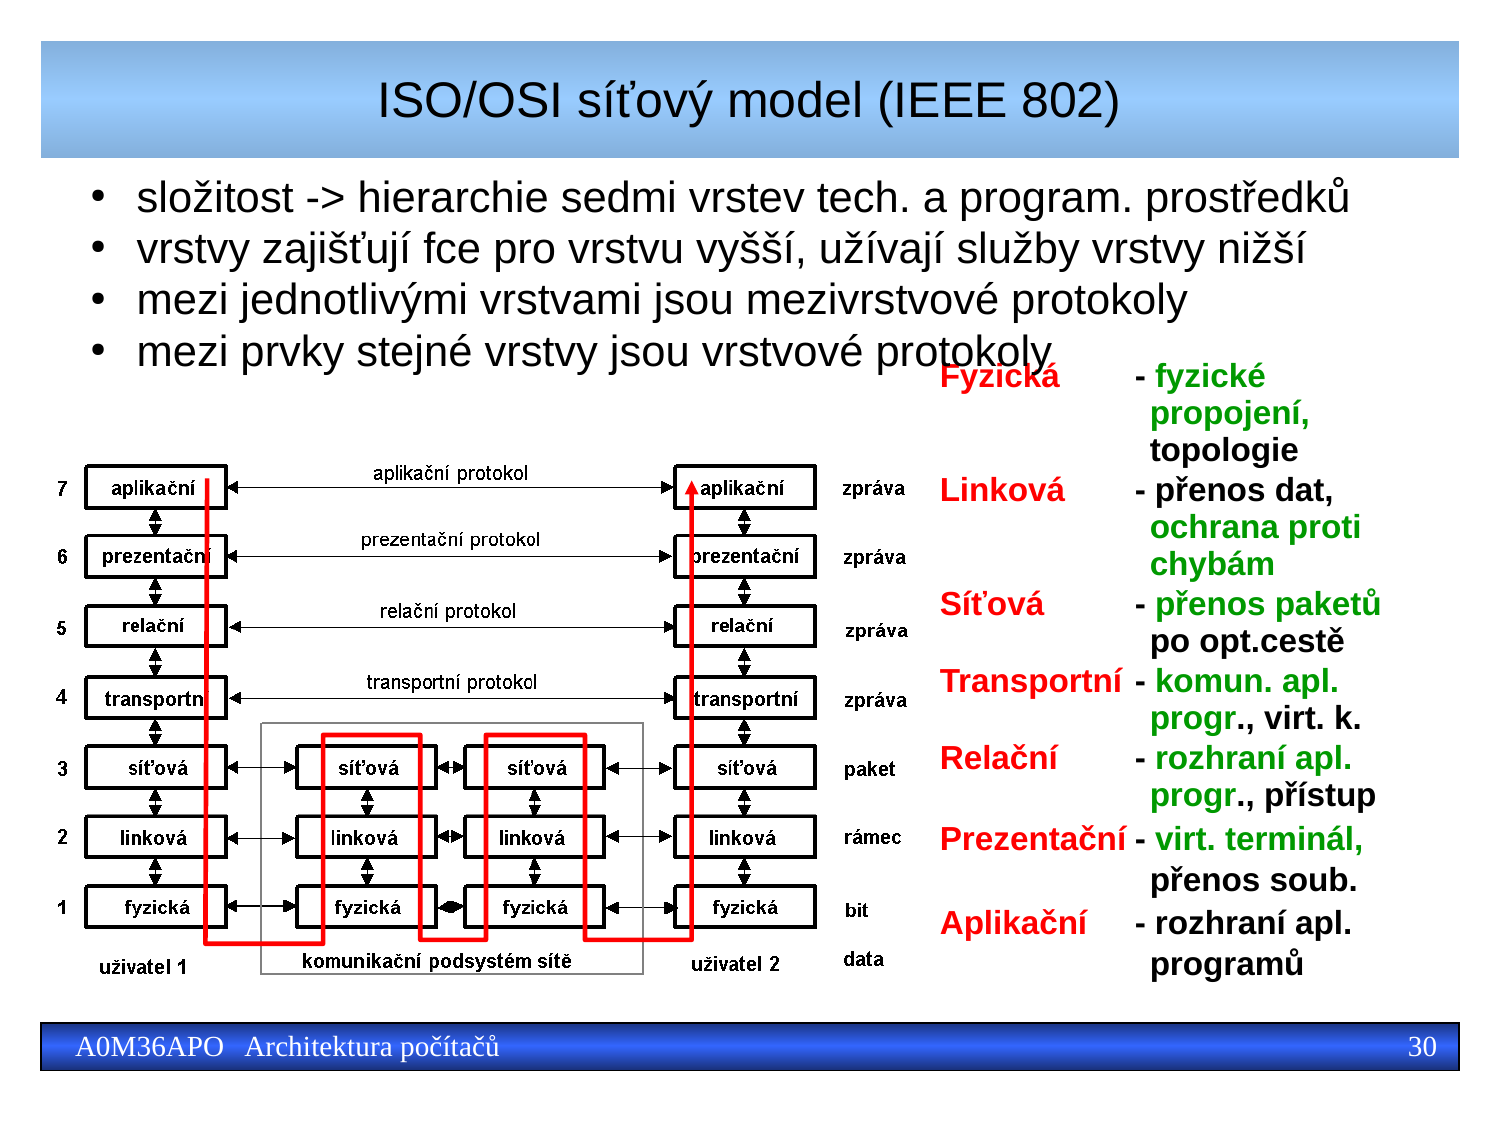

# ISO/OSI síťový model (IEEE 802)
složitost -> hierarchie sedmi vrstev tech. a program. prostředků
vrstvy zajišťují fce pro vrstvu vyšší, užívají služby vrstvy nižší
mezi jednotlivými vrstvami jsou mezivrstvové protokoly
mezi prvky stejné vrstvy jsou vrstvové protokoly
Fyzická	- fyzické propojení, topologie
Linková	- přenos dat, ochrana proti chybám
Síťová	- přenos paketů po opt.cestě
Transportní	- komun. apl. progr., virt. k.
Relační	- rozhraní apl. progr., přístup
Prezentační	- virt. terminál, přenos soub.
Aplikační	- rozhraní apl. programů
A0M36APO Architektura počítačů
30